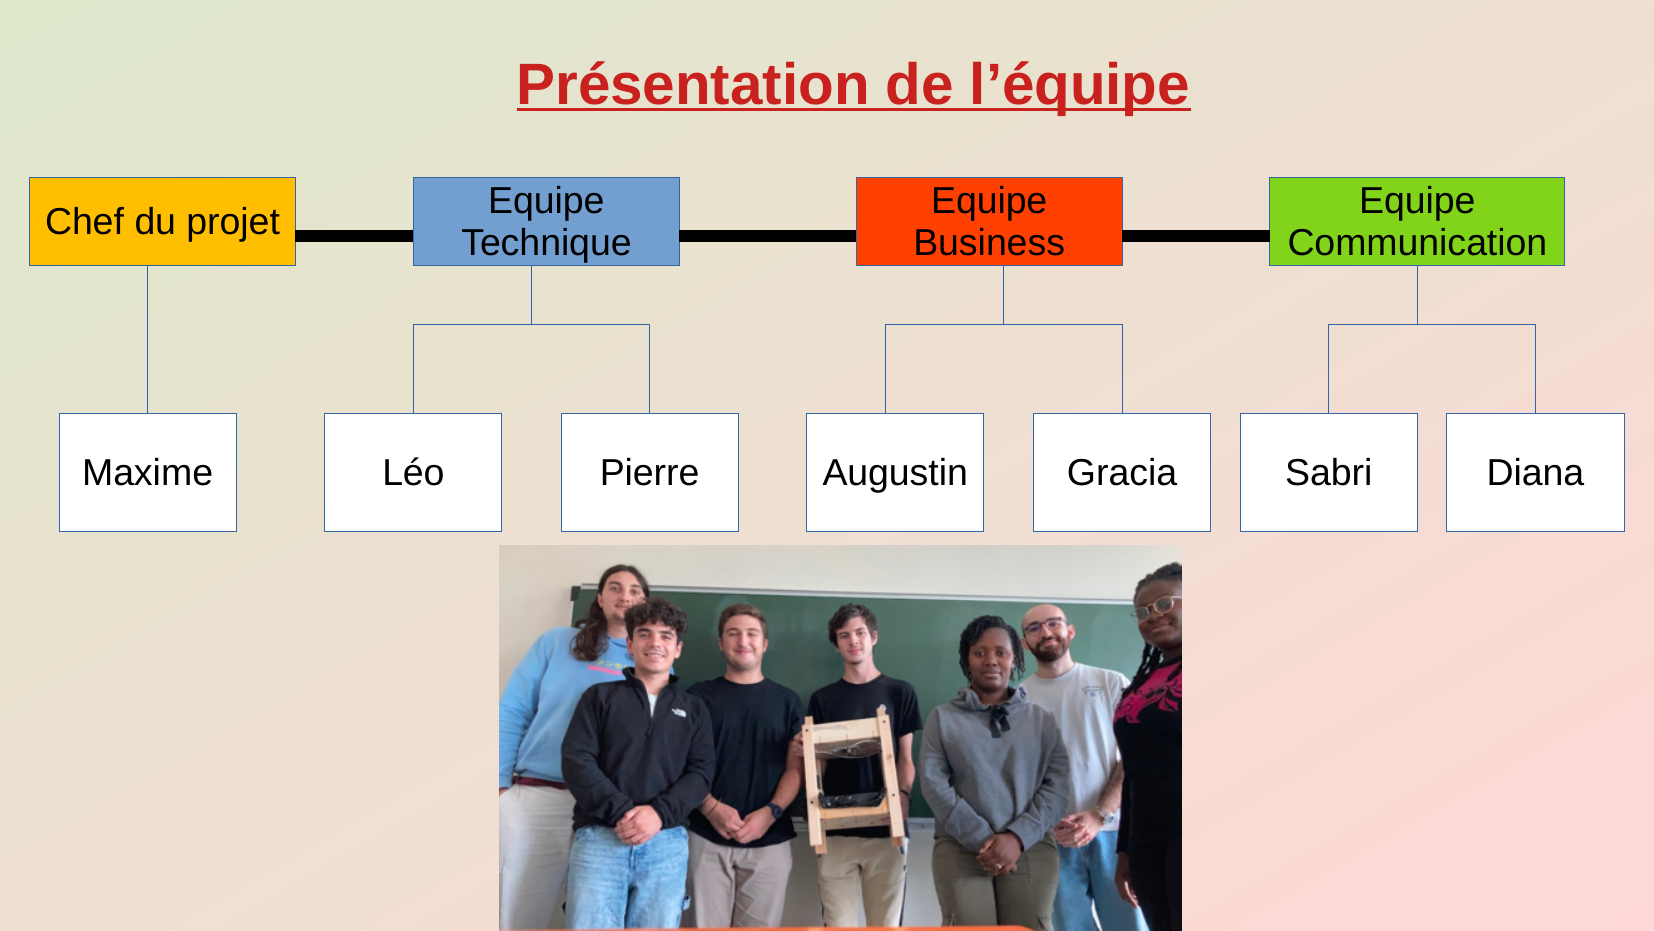

Présentation de l’équipe
Chef du projet
Equipe Technique
Equipe Business
Equipe Communication
Maxime
Léo
Pierre
Augustin
Gracia
Sabri
Diana